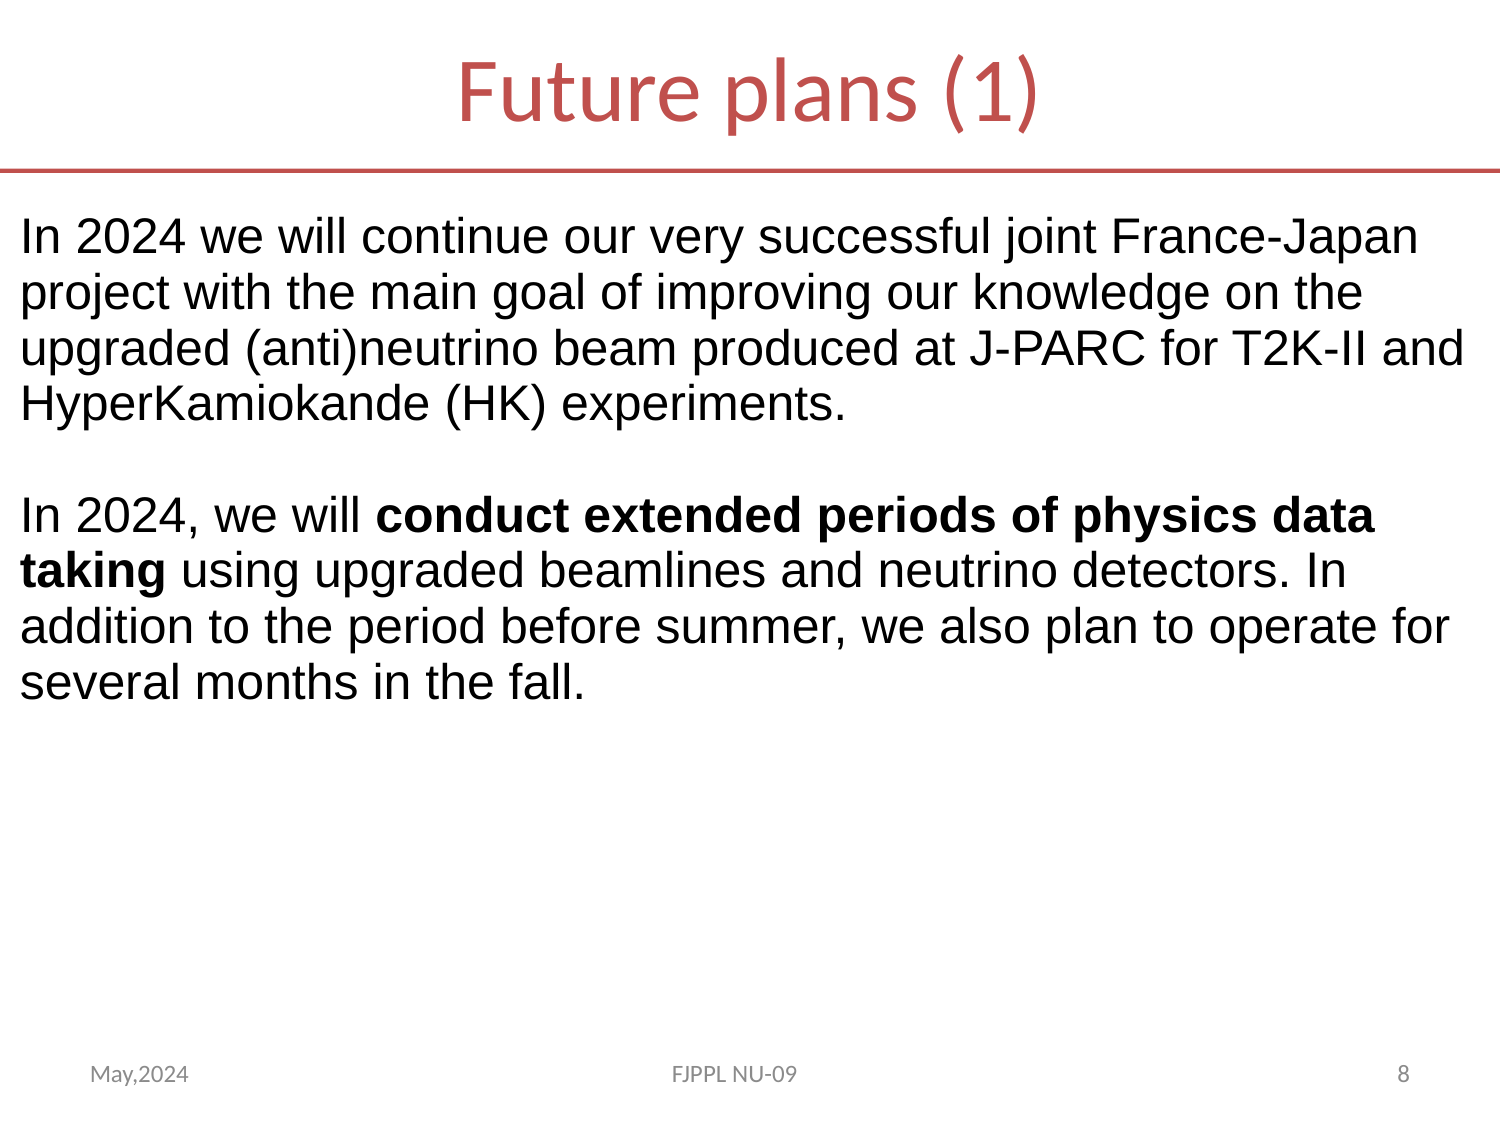

Future plans (1)
In 2024 we will continue our very successful joint France-Japan project with the main goal of improving our knowledge on the upgraded (anti)neutrino beam produced at J-PARC for T2K-II and
HyperKamiokande (HK) experiments.
In 2024, we will conduct extended periods of physics data taking using upgraded beamlines and neutrino detectors. In addition to the period before summer, we also plan to operate for several months in the fall.
May,2024
FJPPL NU-09